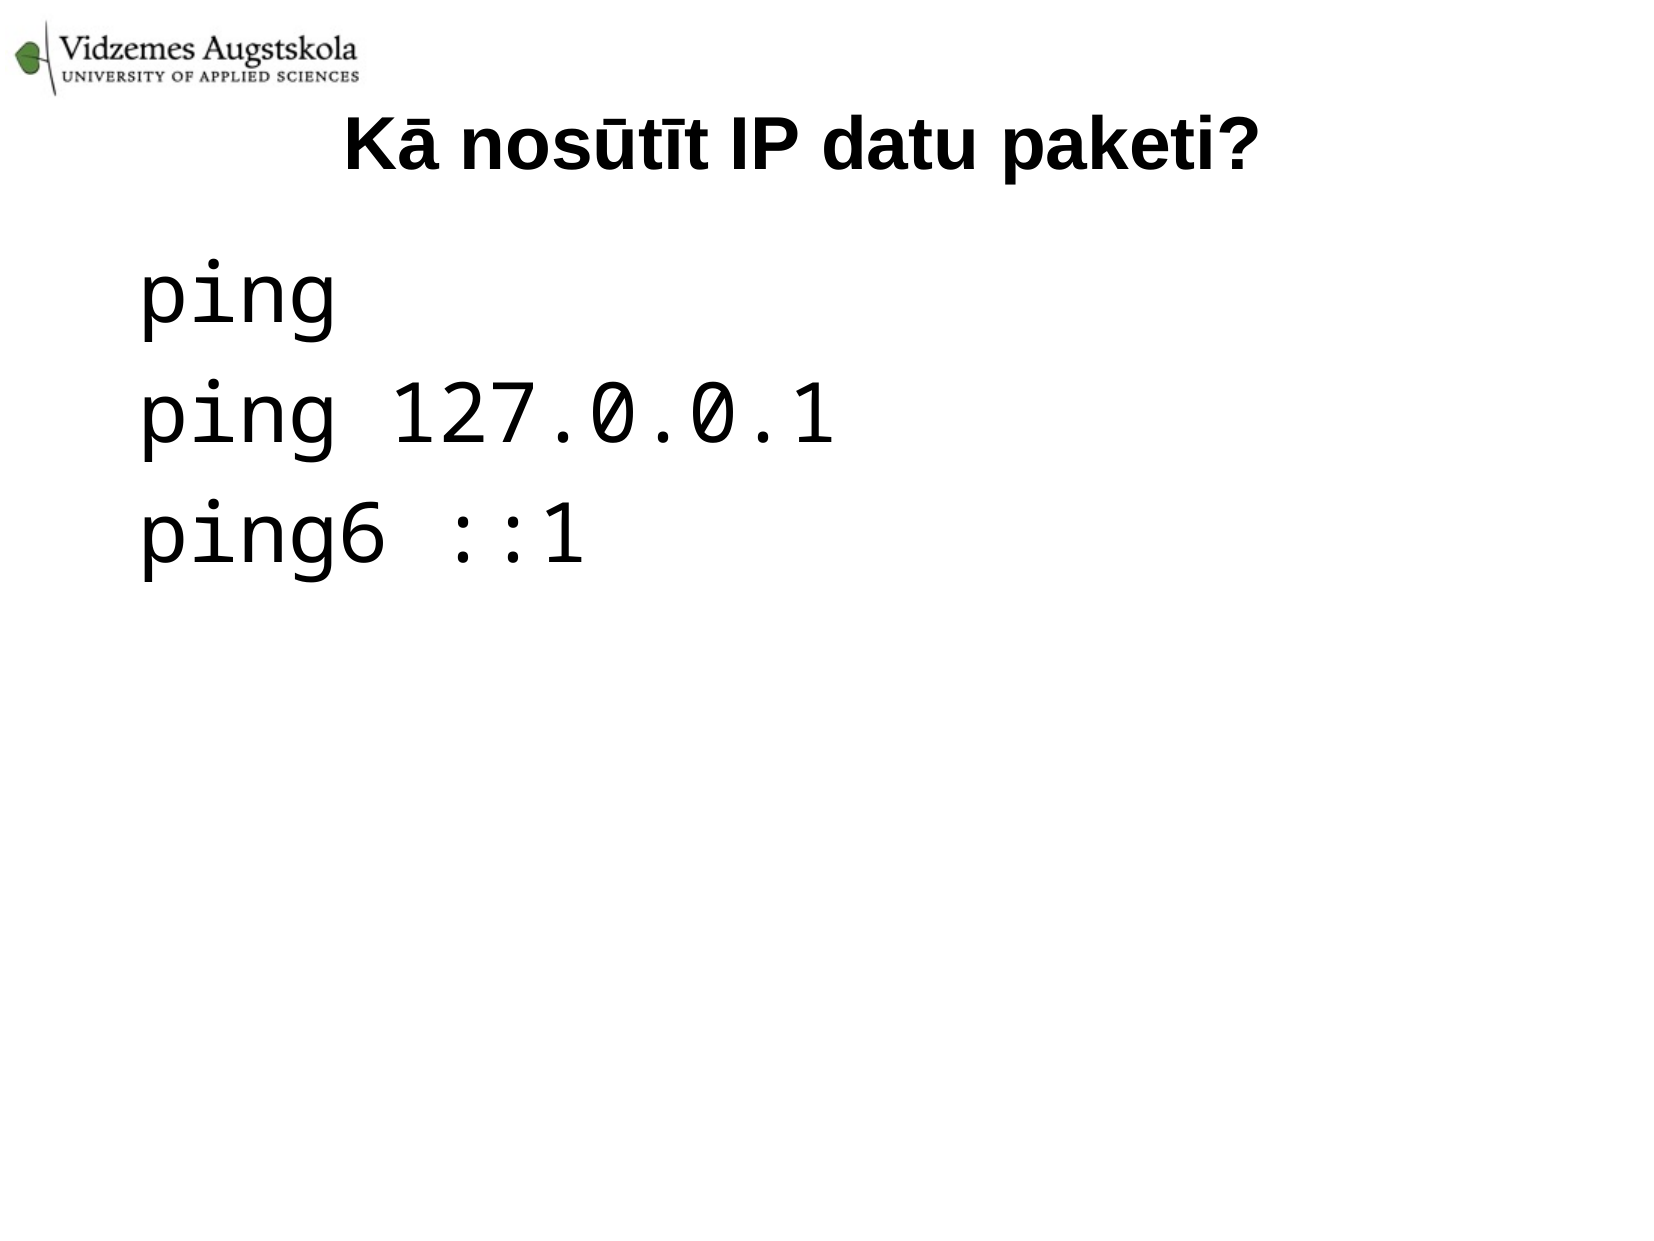

# Kā nosūtīt IP datu paketi?
ping
ping 127.0.0.1
ping6 ::1